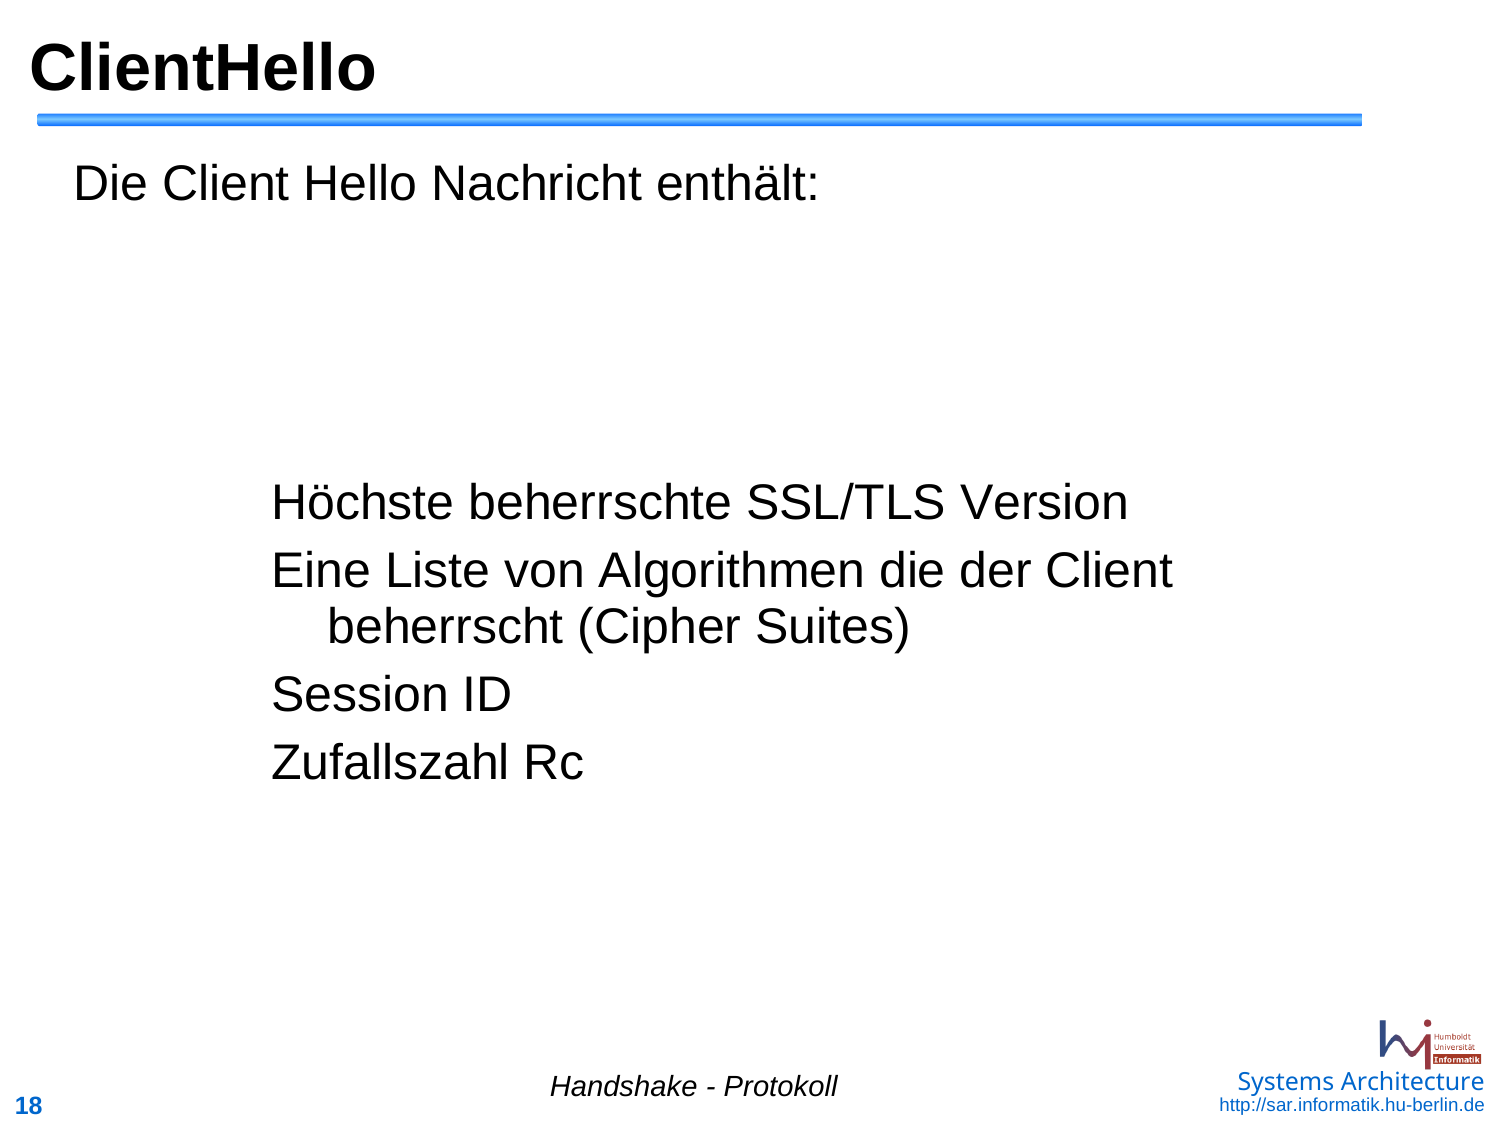

# ClientHello
Die Client Hello Nachricht enthält:
Höchste beherrschte SSL/TLS Version
Eine Liste von Algorithmen die der Client beherrscht (Cipher Suites)
Session ID
Zufallszahl Rc
Handshake - Protokoll